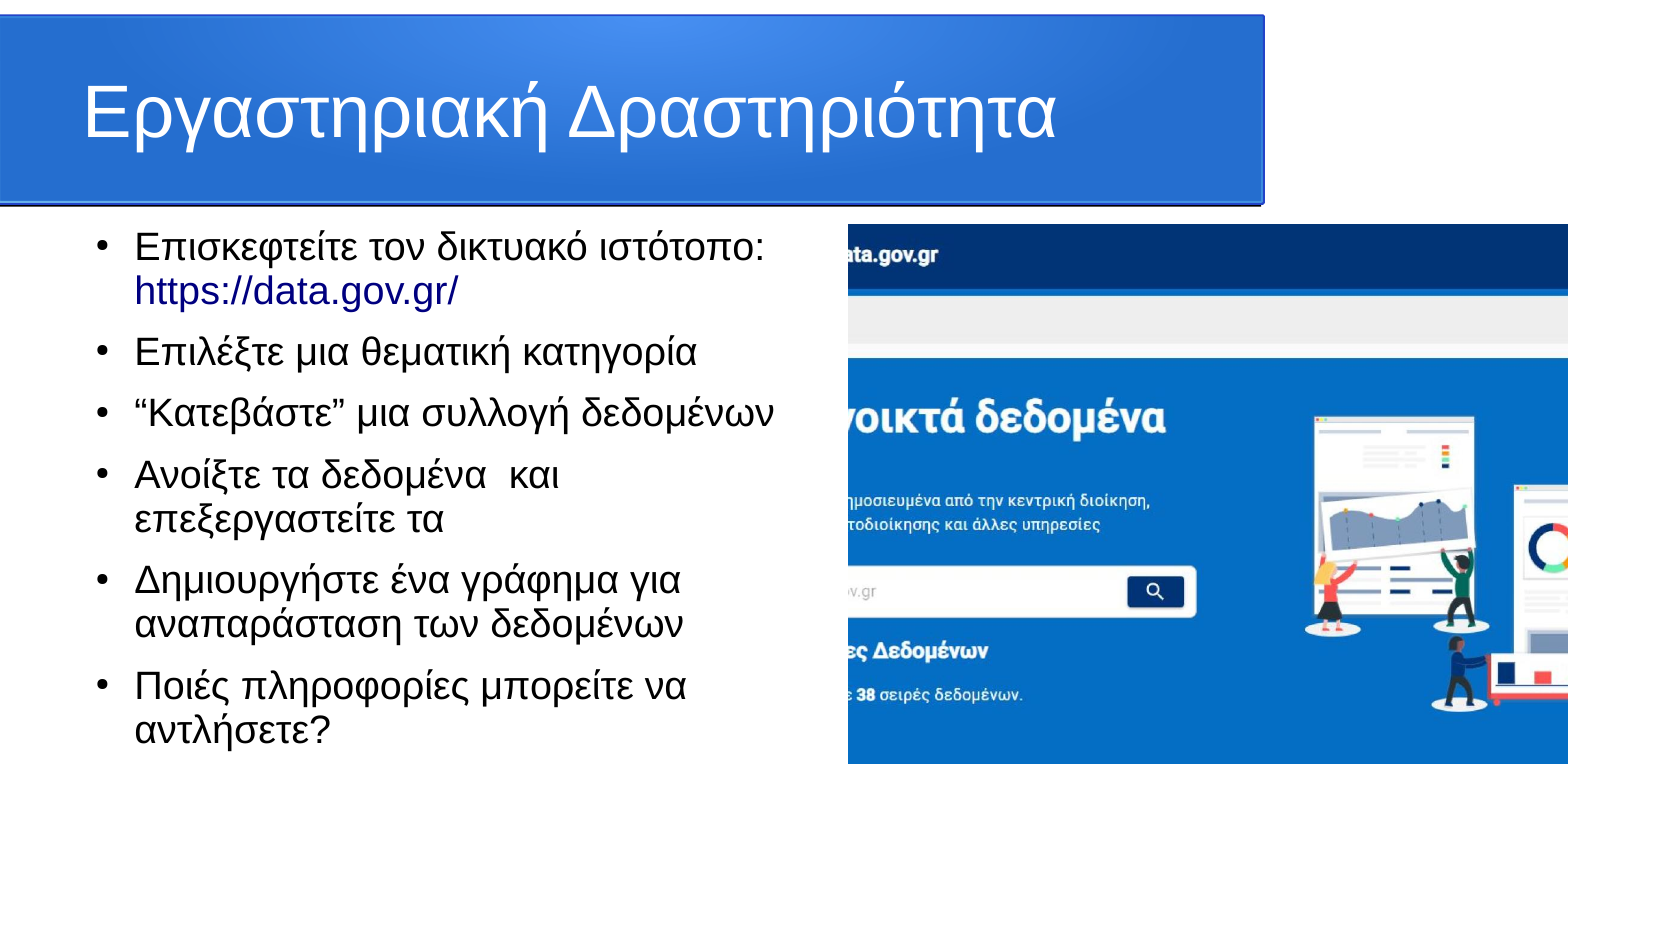

# Εργαστηριακή Δραστηριότητα
Επισκεφτείτε τον δικτυακό ιστότοπο: https://data.gov.gr/
Επιλέξτε μια θεματική κατηγορία
“Κατεβάστε” μια συλλογή δεδομένων
Ανοίξτε τα δεδομένα και επεξεργαστείτε τα
Δημιουργήστε ένα γράφημα για αναπαράσταση των δεδομένων
Ποιές πληροφορίες μπορείτε να αντλήσετε?